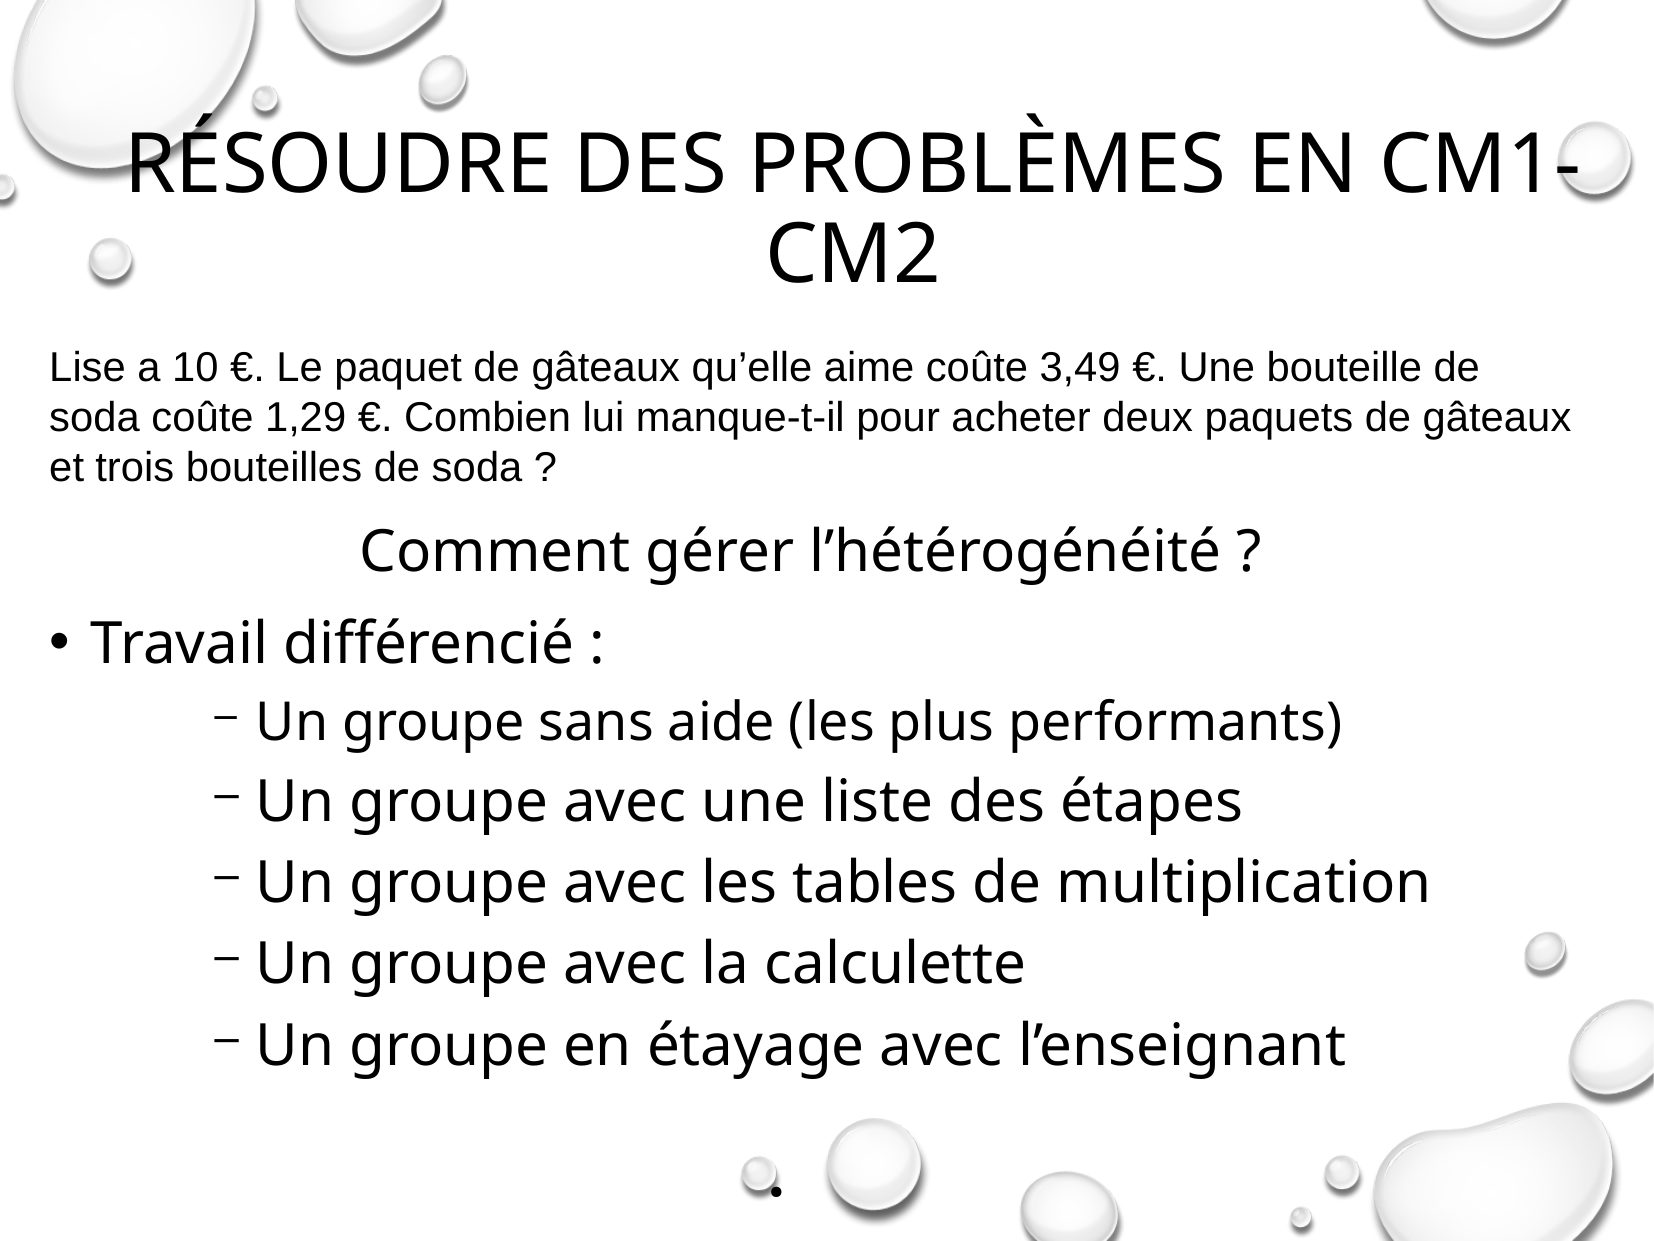

# Résoudre des problèmes en CM1-CM2
Lise a 10 €. Le paquet de gâteaux qu’elle aime coûte 3,49 €. Une bouteille de soda coûte 1,29 €. Combien lui manque-t-il pour acheter deux paquets de gâteaux et trois bouteilles de soda ?
Comment gérer l’hétérogénéité ?
Travail différencié :
Un groupe sans aide (les plus performants)
Un groupe avec une liste des étapes
Un groupe avec les tables de multiplication
Un groupe avec la calculette
Un groupe en étayage avec l’enseignant